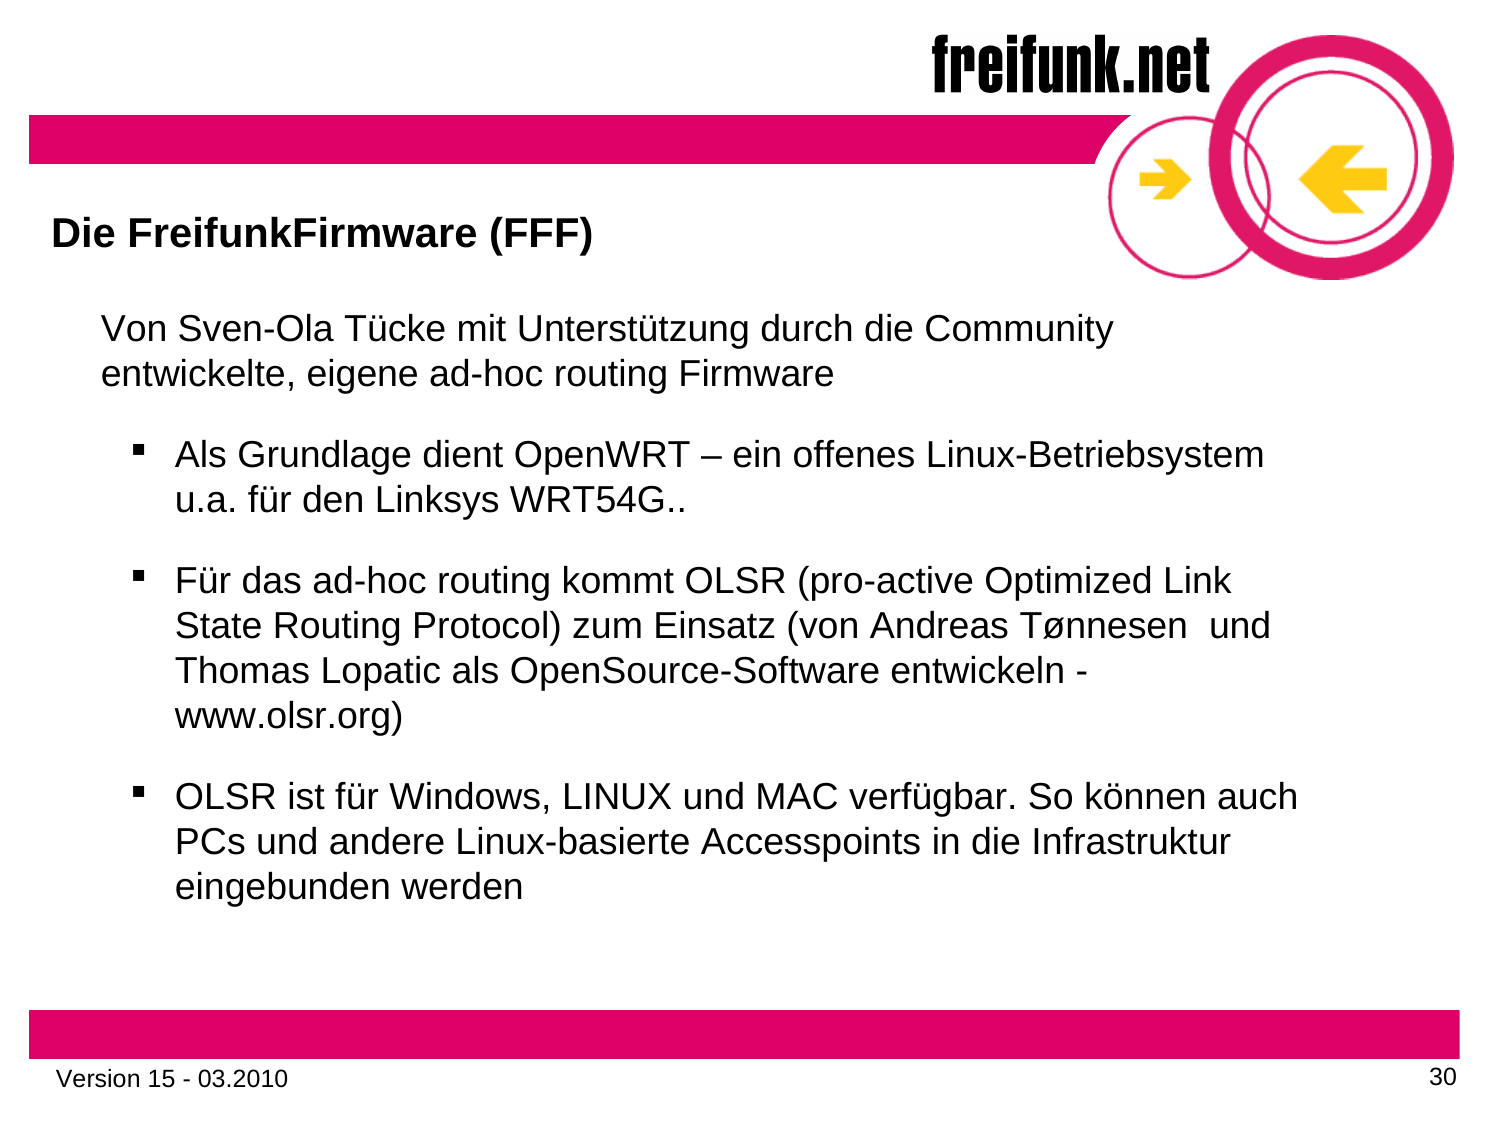

Die FreifunkFirmware (FFF)
Von Sven-Ola Tücke mit Unterstützung durch die Community entwickelte, eigene ad-hoc routing Firmware
Als Grundlage dient OpenWRT – ein offenes Linux-Betriebsystem u.a. für den Linksys WRT54G..
Für das ad-hoc routing kommt OLSR (pro-active Optimized Link State Routing Protocol) zum Einsatz (von Andreas Tønnesen und Thomas Lopatic als OpenSource-Software entwickeln - www.olsr.org)
OLSR ist für Windows, LINUX und MAC verfügbar. So können auch PCs und andere Linux-basierte Accesspoints in die Infrastruktur eingebunden werden
30
Version 15 - 03.2010